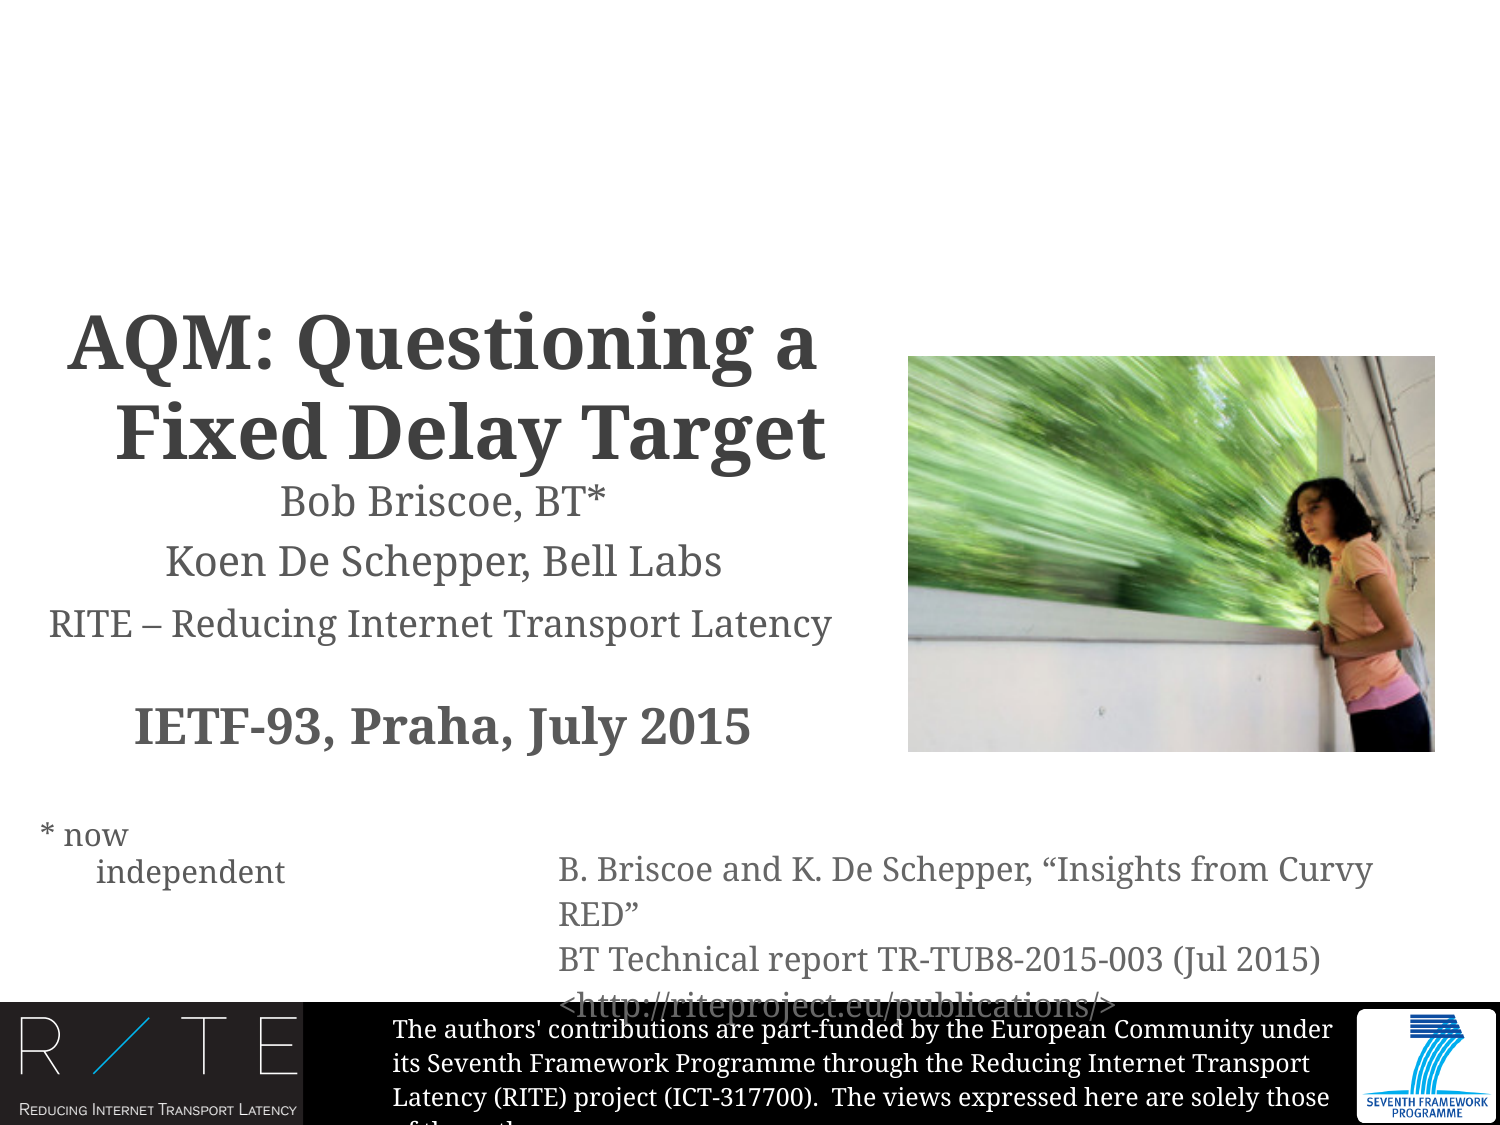

# AQM: Questioning a Fixed Delay Target
Bob Briscoe, BT*
Koen De Schepper, Bell Labs
IETF-93, Praha, July 2015
* now independent
B. Briscoe and K. De Schepper, “Insights from Curvy RED”
BT Technical report TR-TUB8-2015-003 (Jul 2015)
<http://riteproject.eu/publications/>
The authors' contributions are part-funded by the European Community under its Seventh Framework Programme through the Reducing Internet Transport Latency (RITE) project (ICT-317700). The views expressed here are solely those of the authors.